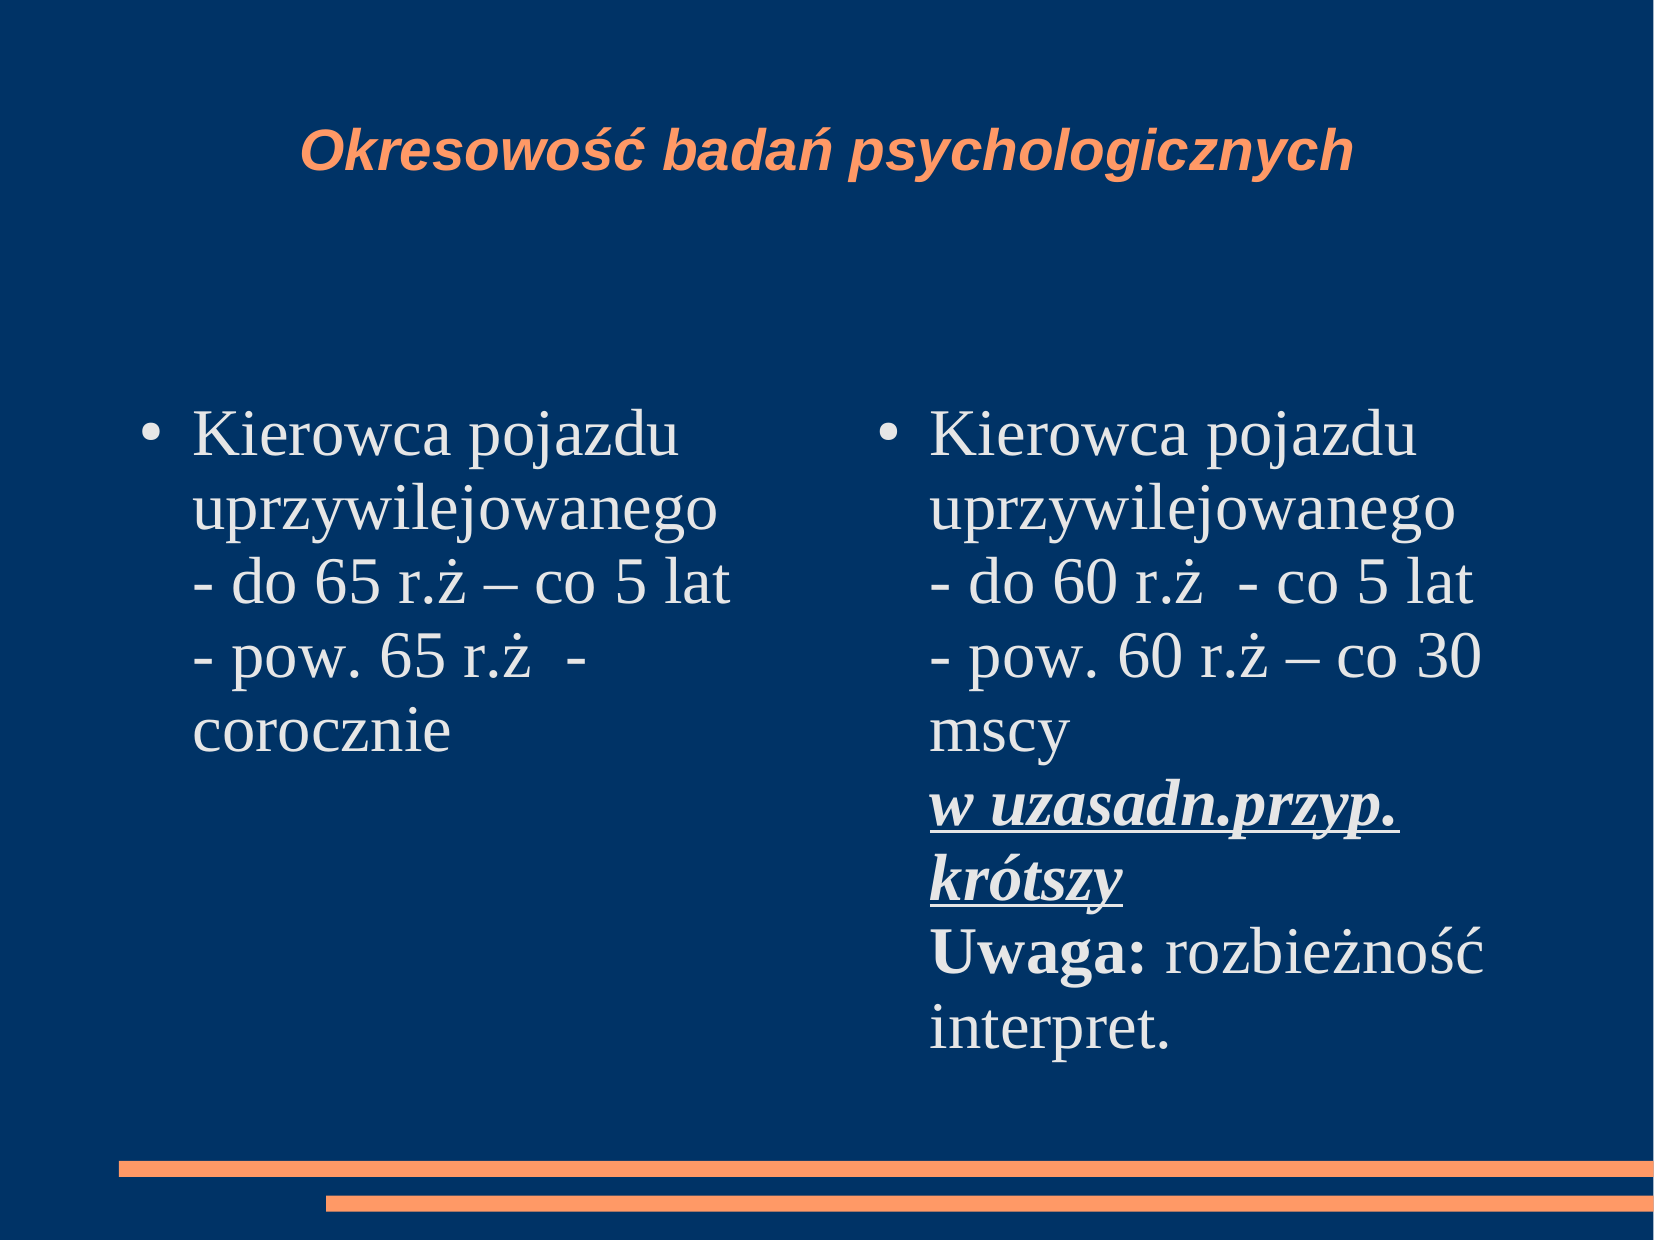

# Okresowość badań psychologicznych
Kierowca pojazdu uprzywilejowanego
- do 65 r.ż – co 5 lat
- pow. 65 r.ż - corocznie
Kierowca pojazdu uprzywilejowanego
- do 60 r.ż - co 5 lat
- pow. 60 r.ż – co 30 mscy
w uzasadn.przyp. krótszy
Uwaga: rozbieżność interpret.